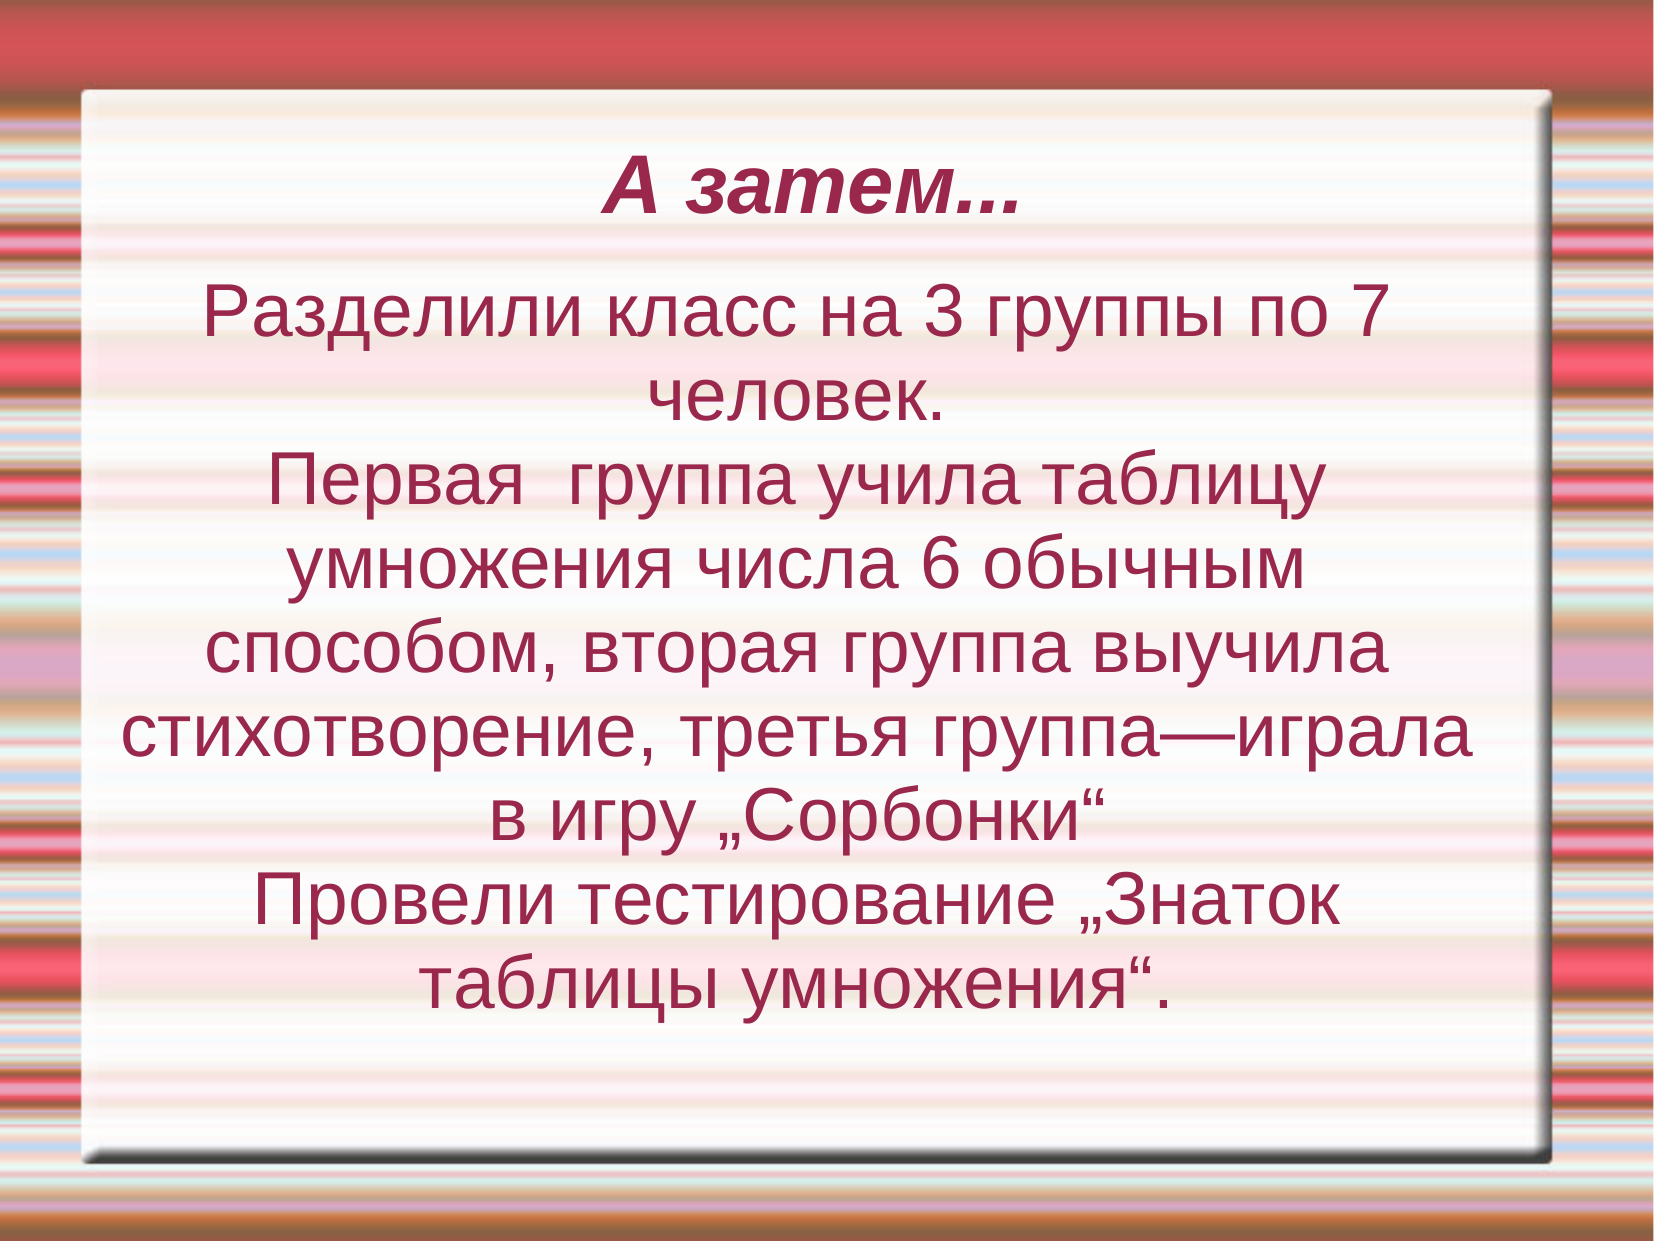

# А затем...
Разделили класс на 3 группы по 7 человек.
Первая группа учила таблицу умножения числа 6 обычным способом, вторая группа выучила стихотворение, третья группа—играла в игру „Сорбонки“
Провели тестирование „Знаток таблицы умножения“.